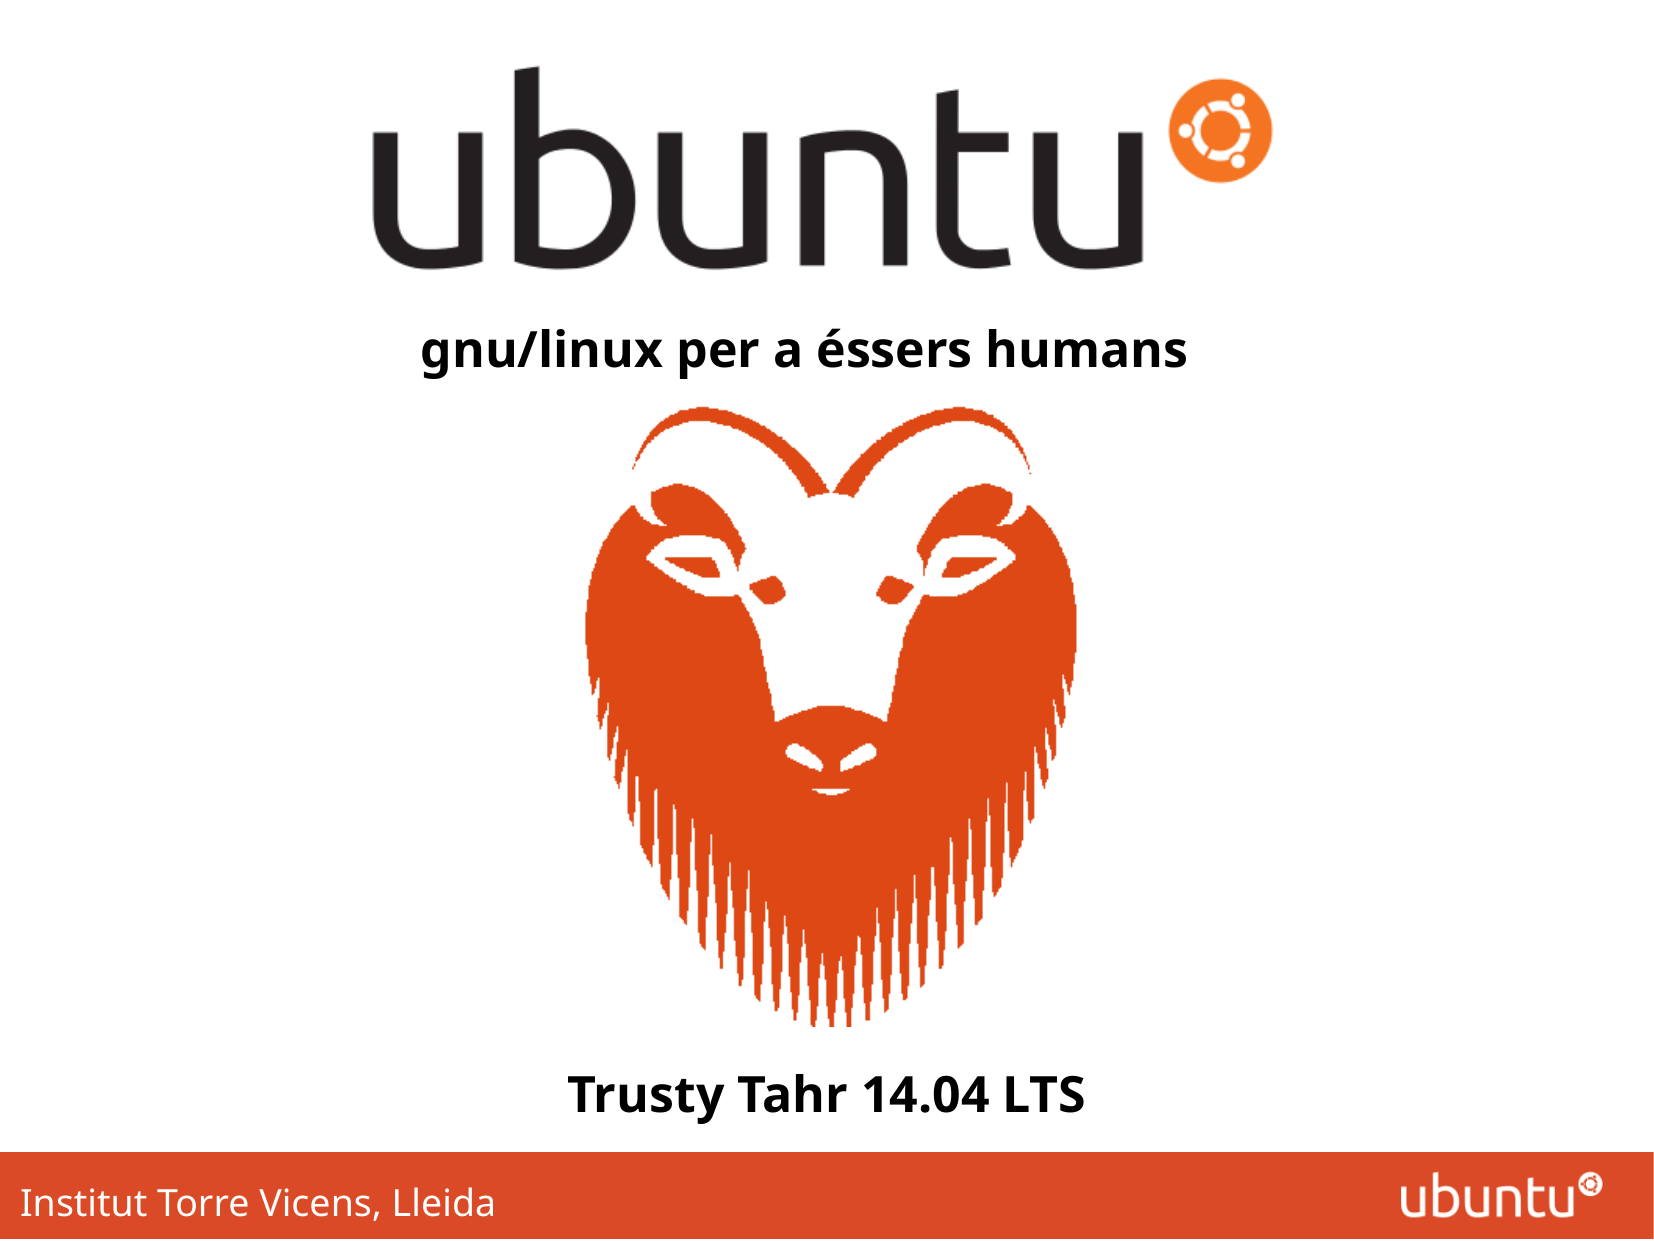

gnu/linux per a éssers humans
Trusty Tahr 14.04 LTS
Institut Torre Vicens, Lleida 17/05/2014